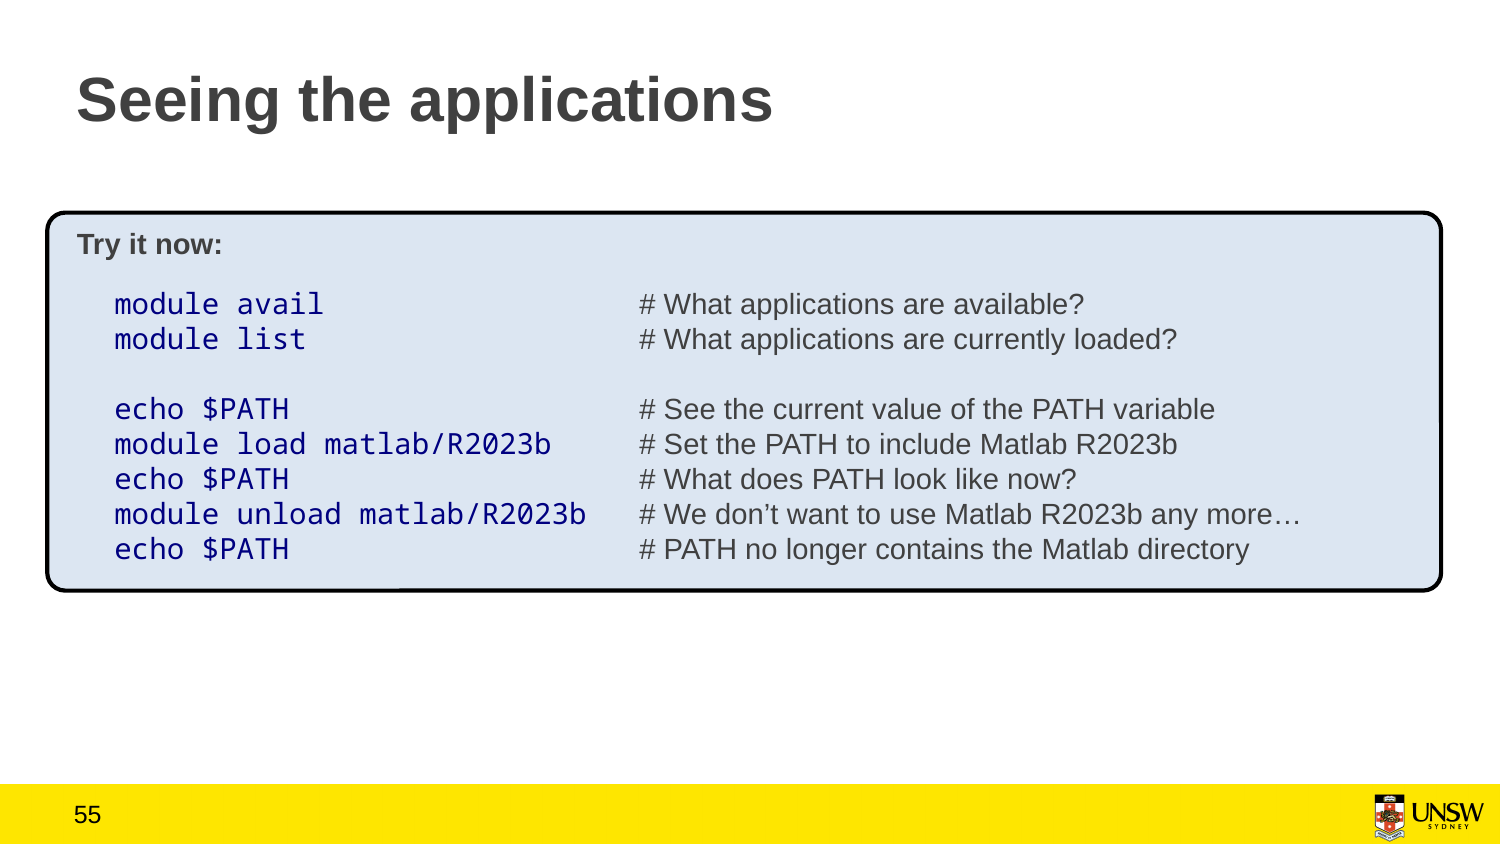

# Seeing the applications
Try it now:
module avail					# What applications are available?
module list					# What applications are currently loaded?
echo $PATH					# See the current value of the PATH variable
module load matlab/R2023b		# Set the PATH to include Matlab R2023b
echo $PATH					# What does PATH look like now?
module unload matlab/R2023b	# We don’t want to use Matlab R2023b any more…
echo $PATH					# PATH no longer contains the Matlab directory